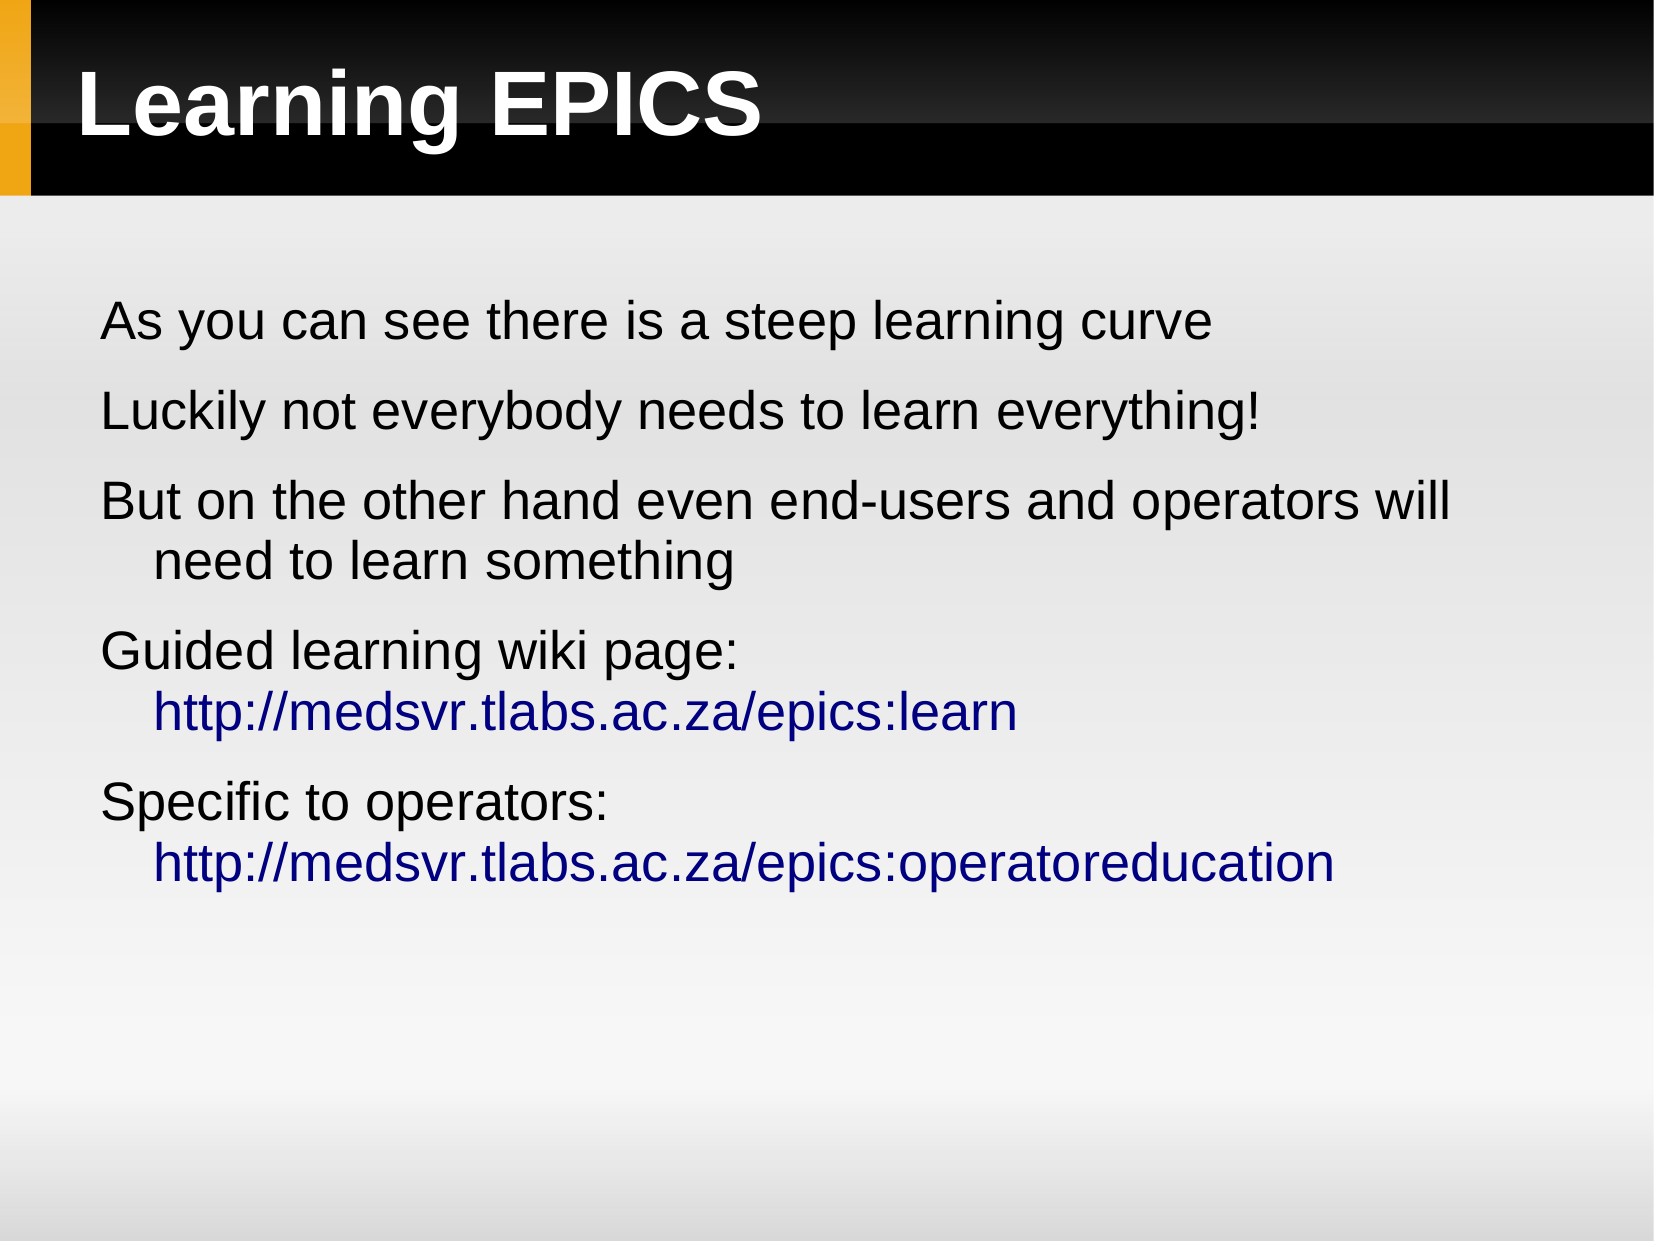

# Learning EPICS
As you can see there is a steep learning curve
Luckily not everybody needs to learn everything!
But on the other hand even end-users and operators will need to learn something
Guided learning wiki page: http://medsvr.tlabs.ac.za/epics:learn
Specific to operators: http://medsvr.tlabs.ac.za/epics:operatoreducation